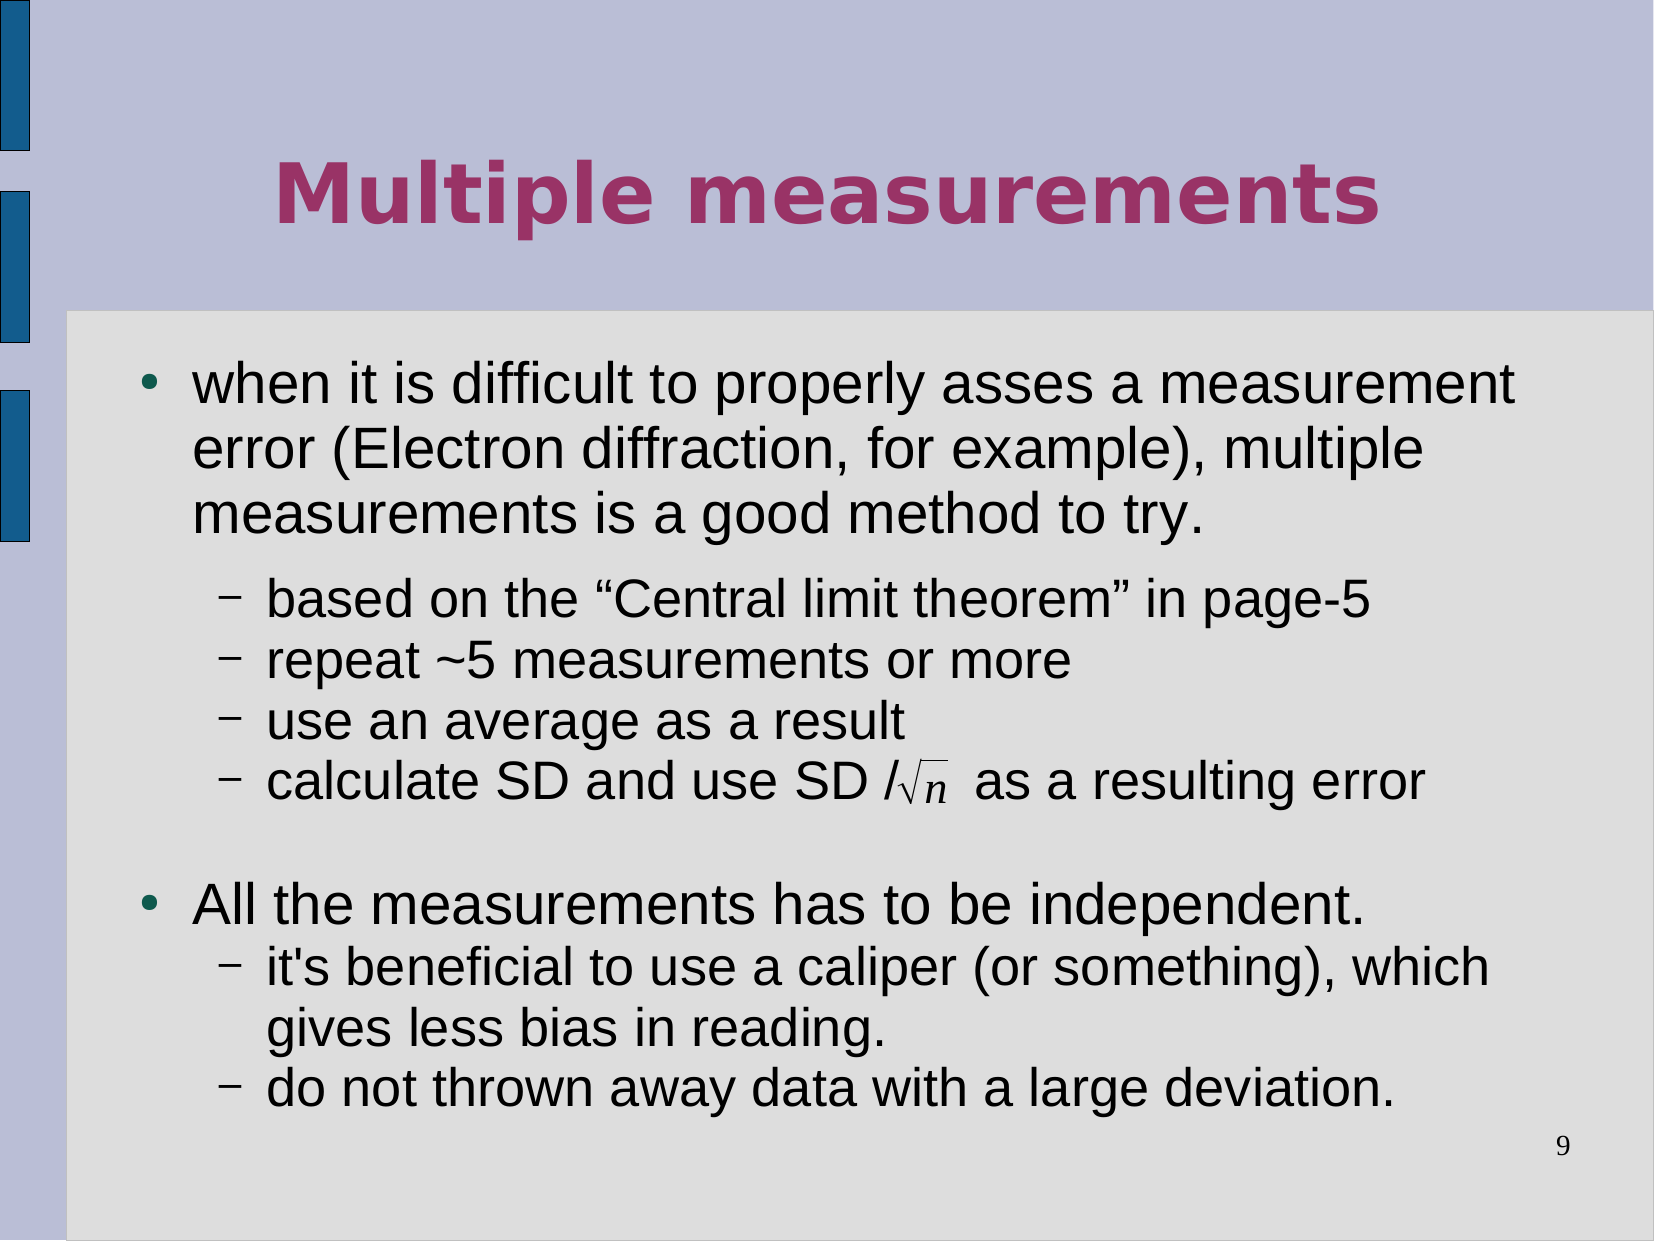

# Multiple measurements
when it is difficult to properly asses a measurement error (Electron diffraction, for example), multiple measurements is a good method to try.
based on the “Central limit theorem” in page-5
repeat ~5 measurements or more
use an average as a result
calculate SD and use SD / as a resulting error
All the measurements has to be independent.
it's beneficial to use a caliper (or something), which gives less bias in reading.
do not thrown away data with a large deviation.
9